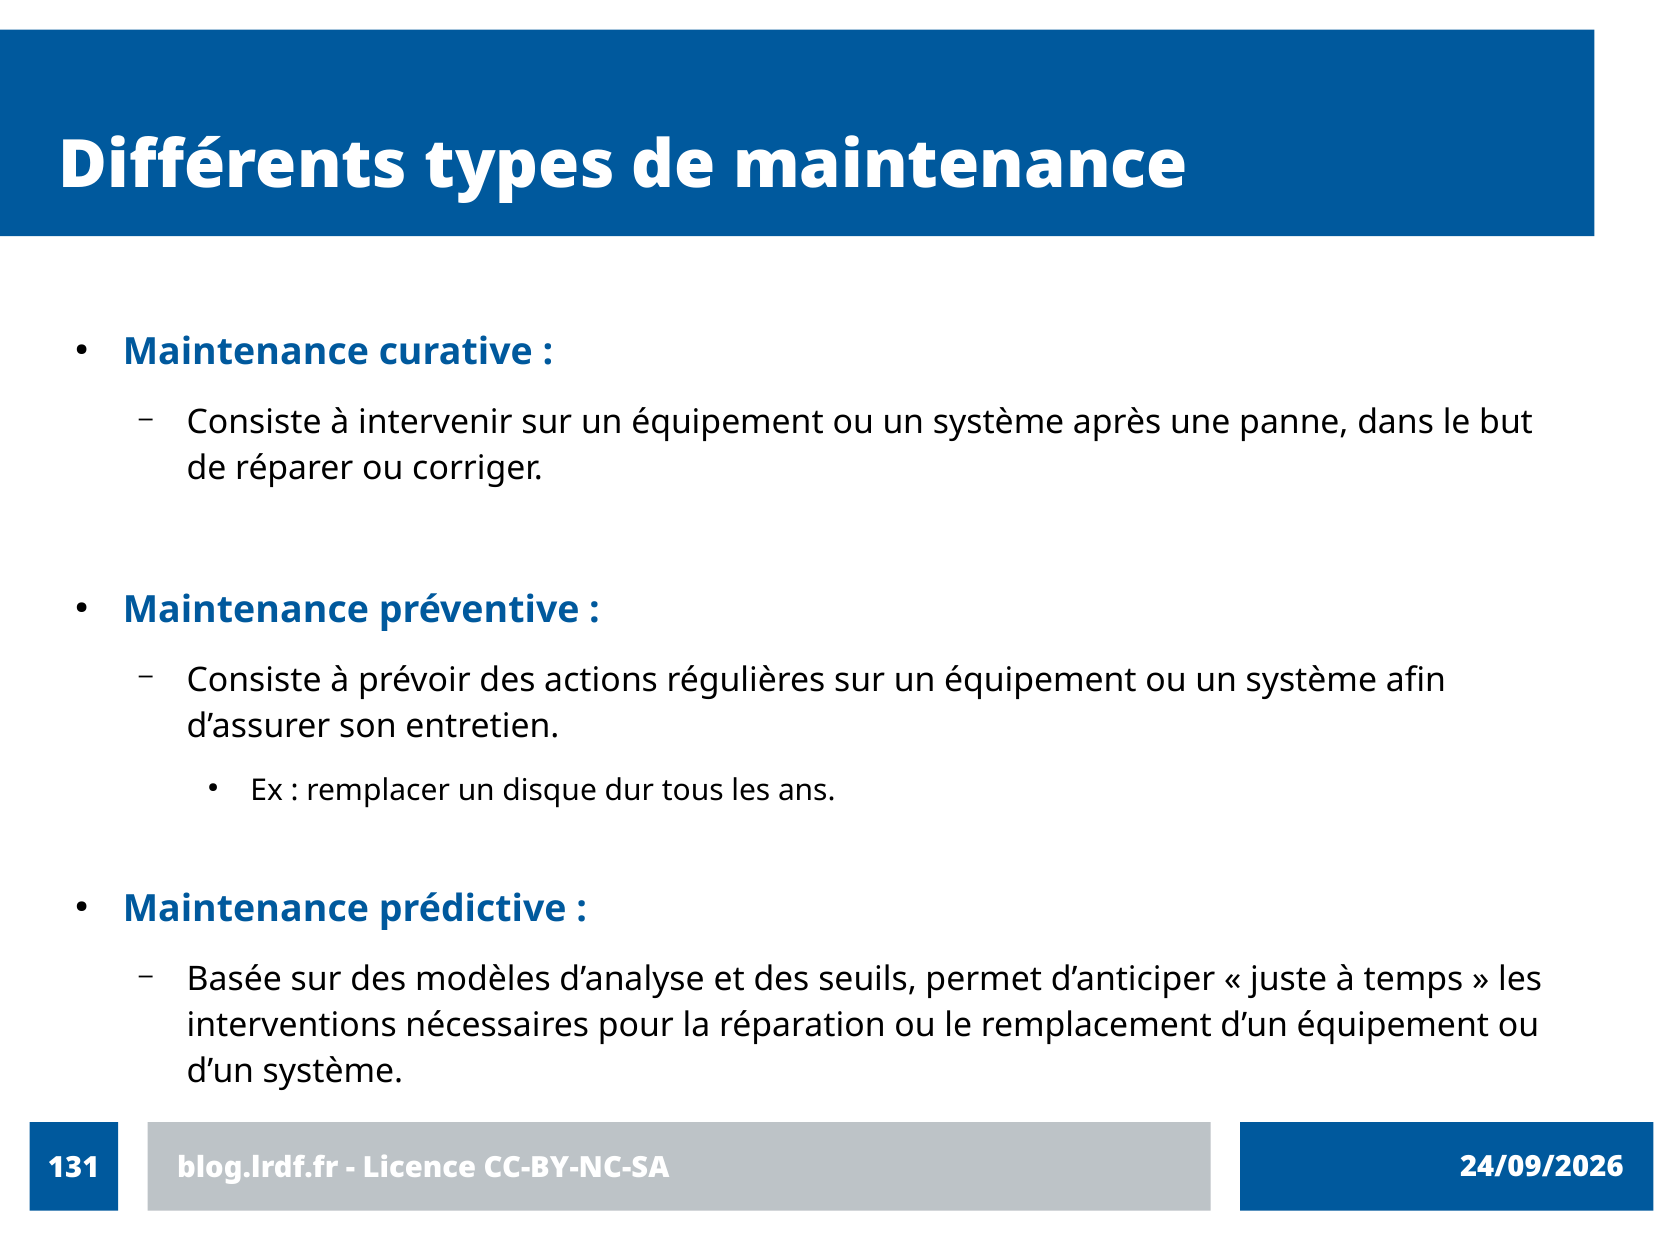

# Différents types de maintenance
Maintenance curative :
Consiste à intervenir sur un équipement ou un système après une panne, dans le but de réparer ou corriger.
Maintenance préventive :
Consiste à prévoir des actions régulières sur un équipement ou un système afin d’assurer son entretien.
Ex : remplacer un disque dur tous les ans.
Maintenance prédictive :
Basée sur des modèles d’analyse et des seuils, permet d’anticiper « juste à temps » les interventions nécessaires pour la réparation ou le remplacement d’un équipement ou d’un système.
131
blog.lrdf.fr - Licence CC-BY-NC-SA